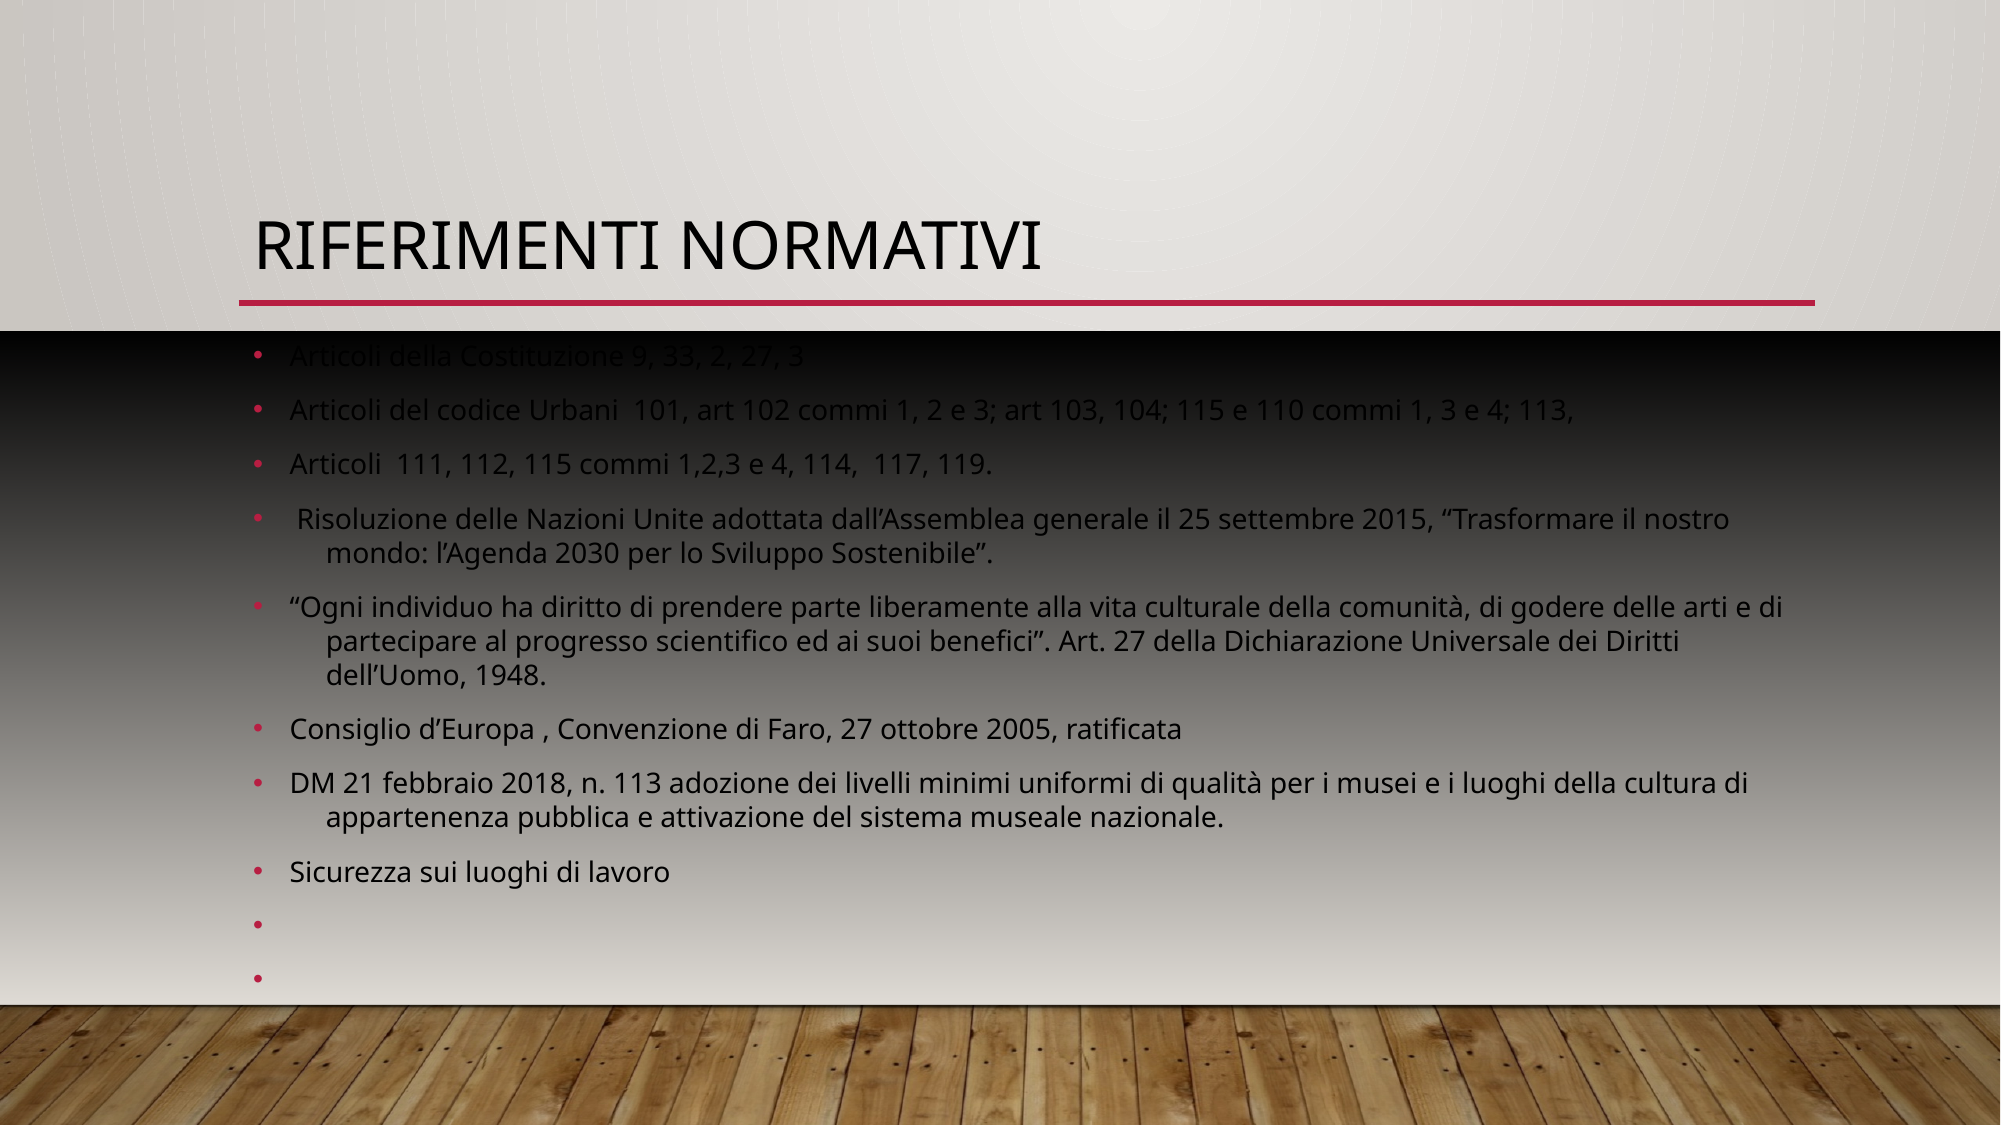

# Riferimenti normativi
Articoli della Costituzione 9, 33, 2, 27, 3
Articoli del codice Urbani 101, art 102 commi 1, 2 e 3; art 103, 104; 115 e 110 commi 1, 3 e 4; 113,
Articoli 111, 112, 115 commi 1,2,3 e 4, 114, 117, 119.
 Risoluzione delle Nazioni Unite adottata dall’Assemblea generale il 25 settembre 2015, “Trasformare il nostro mondo: l’Agenda 2030 per lo Sviluppo Sostenibile”.
“Ogni individuo ha diritto di prendere parte liberamente alla vita culturale della comunità, di godere delle arti e di partecipare al progresso scientifico ed ai suoi benefici”. Art. 27 della Dichiarazione Universale dei Diritti dell’Uomo, 1948.
Consiglio d’Europa , Convenzione di Faro, 27 ottobre 2005, ratificata
DM 21 febbraio 2018, n. 113 adozione dei livelli minimi uniformi di qualità per i musei e i luoghi della cultura di appartenenza pubblica e attivazione del sistema museale nazionale.
Sicurezza sui luoghi di lavoro